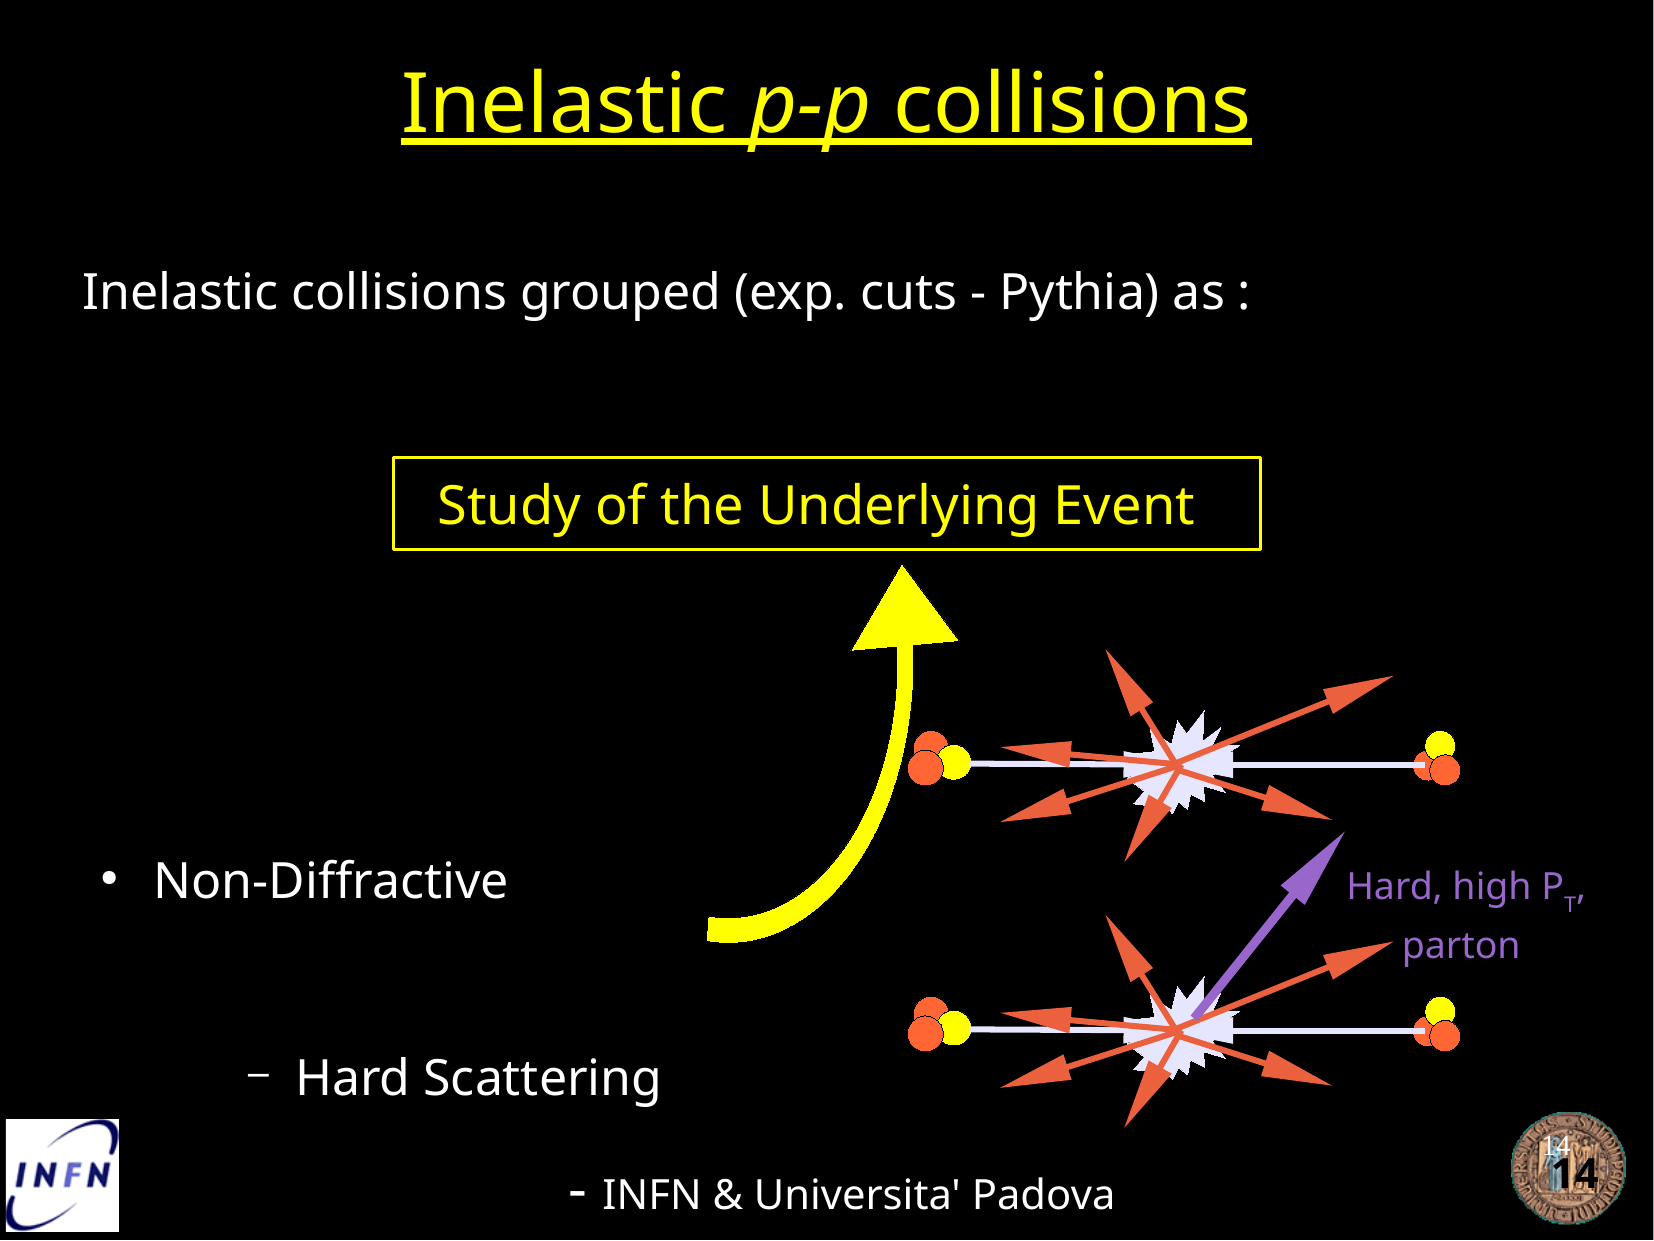

# Inelastic p-p collisions
Inelastic collisions grouped (exp. cuts - Pythia) as :
Non-Diffractive
Hard Scattering
 Study of the Underlying Event
Hard, high PT,
parton
14